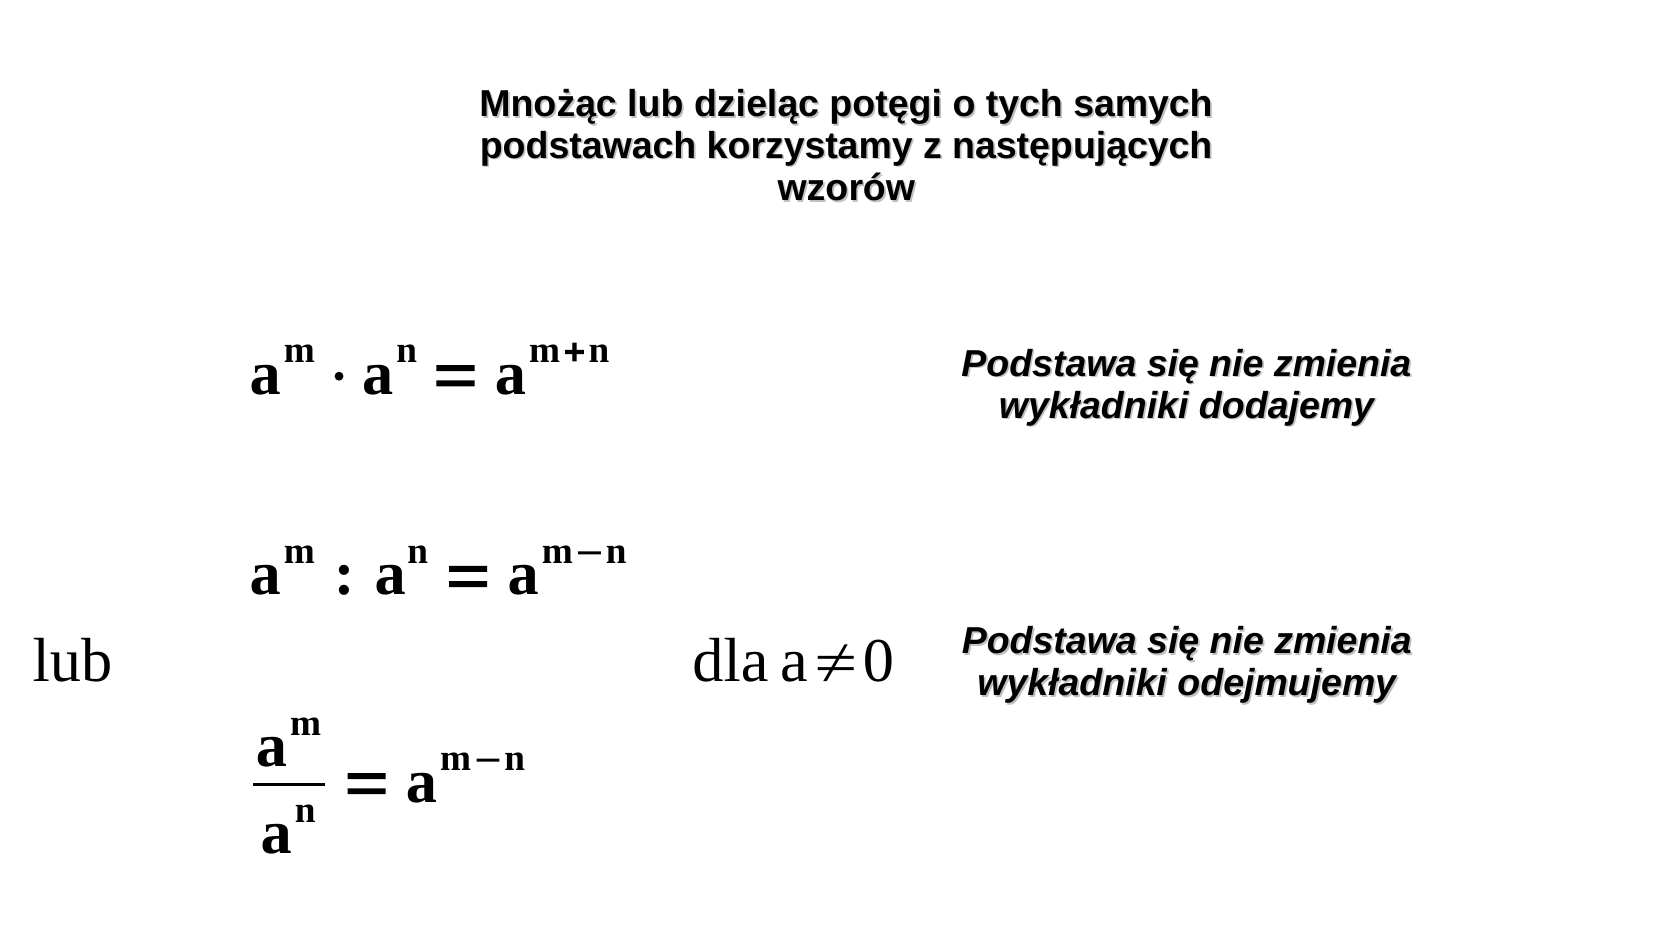

Mnożąc lub dzieląc potęgi o tych samych podstawach korzystamy z następujących wzorów
Podstawa się nie zmienia
wykładniki dodajemy
Podstawa się nie zmienia wykładniki odejmujemy